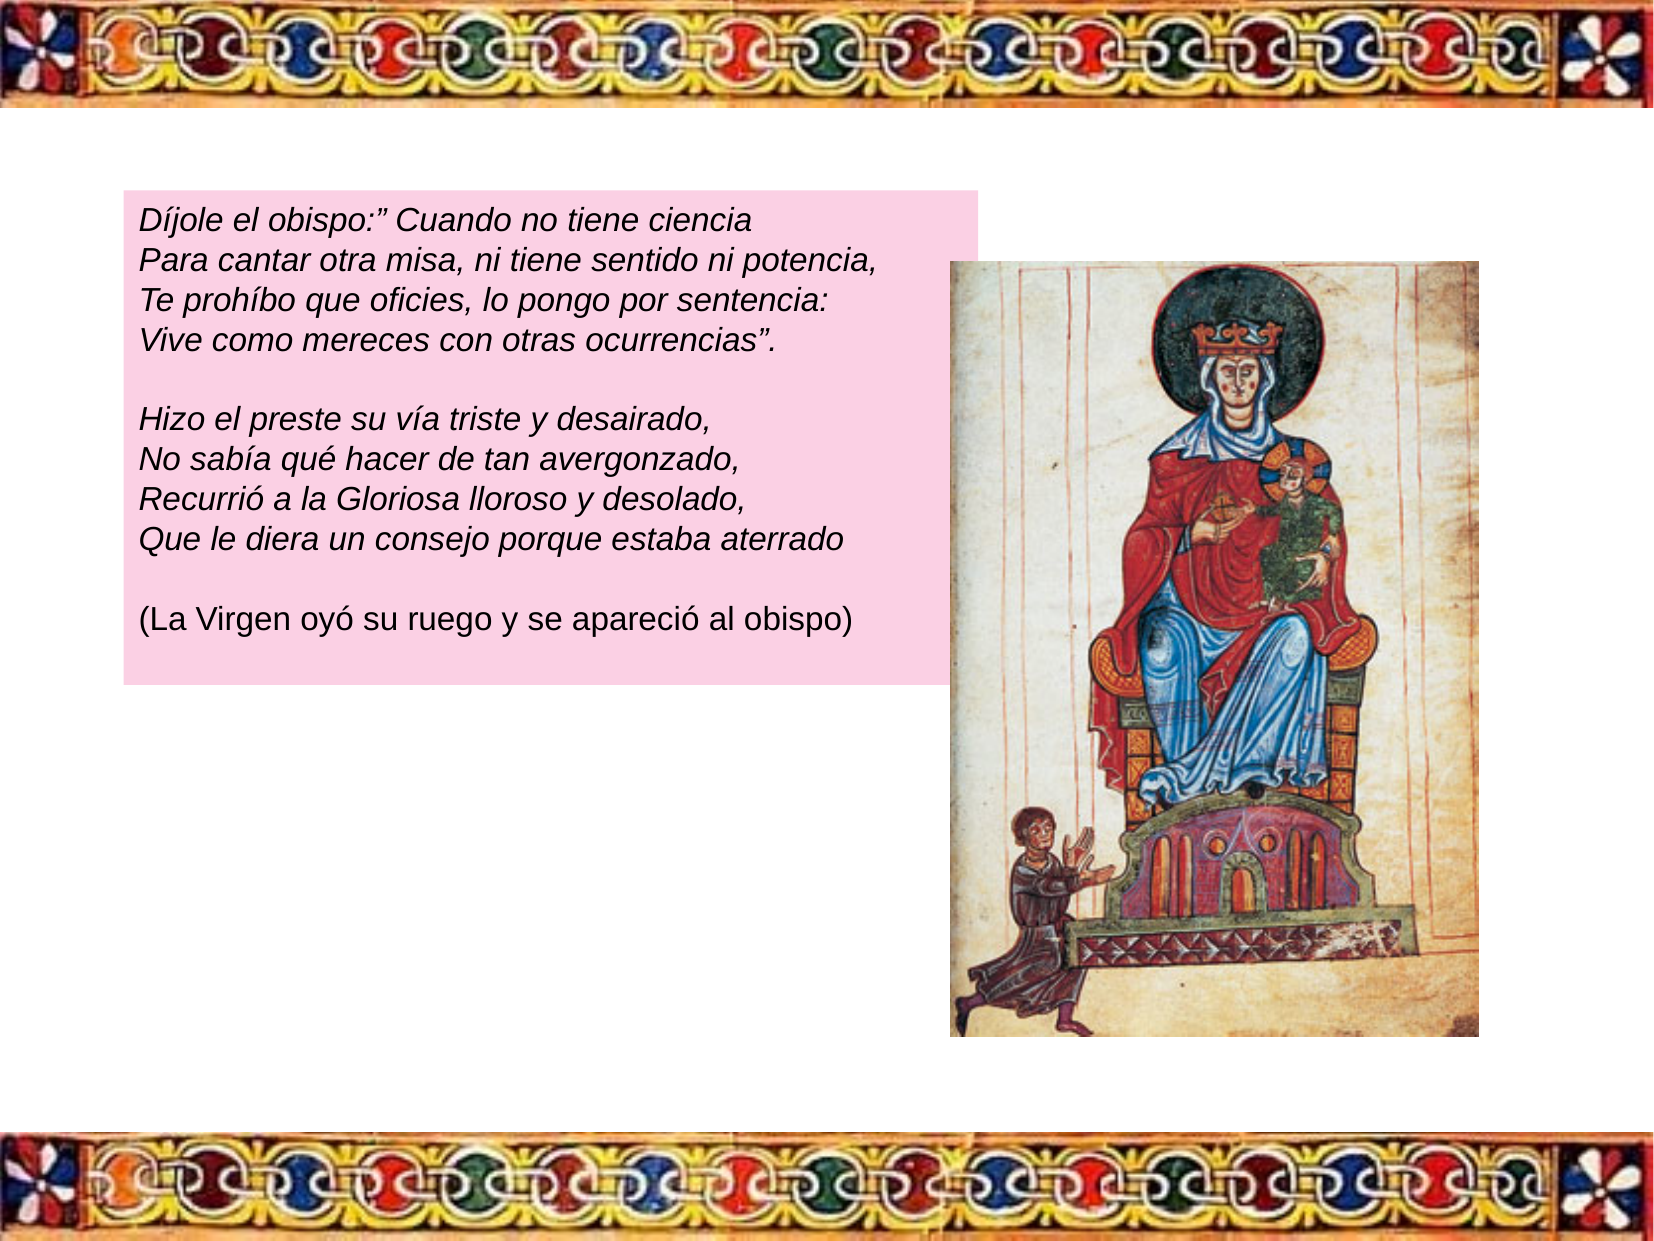

Díjole el obispo:” Cuando no tiene ciencia
Para cantar otra misa, ni tiene sentido ni potencia,
Te prohíbo que oficies, lo pongo por sentencia:
Vive como mereces con otras ocurrencias”.
Hizo el preste su vía triste y desairado,
No sabía qué hacer de tan avergonzado,
Recurrió a la Gloriosa lloroso y desolado,
Que le diera un consejo porque estaba aterrado
(La Virgen oyó su ruego y se apareció al obispo)